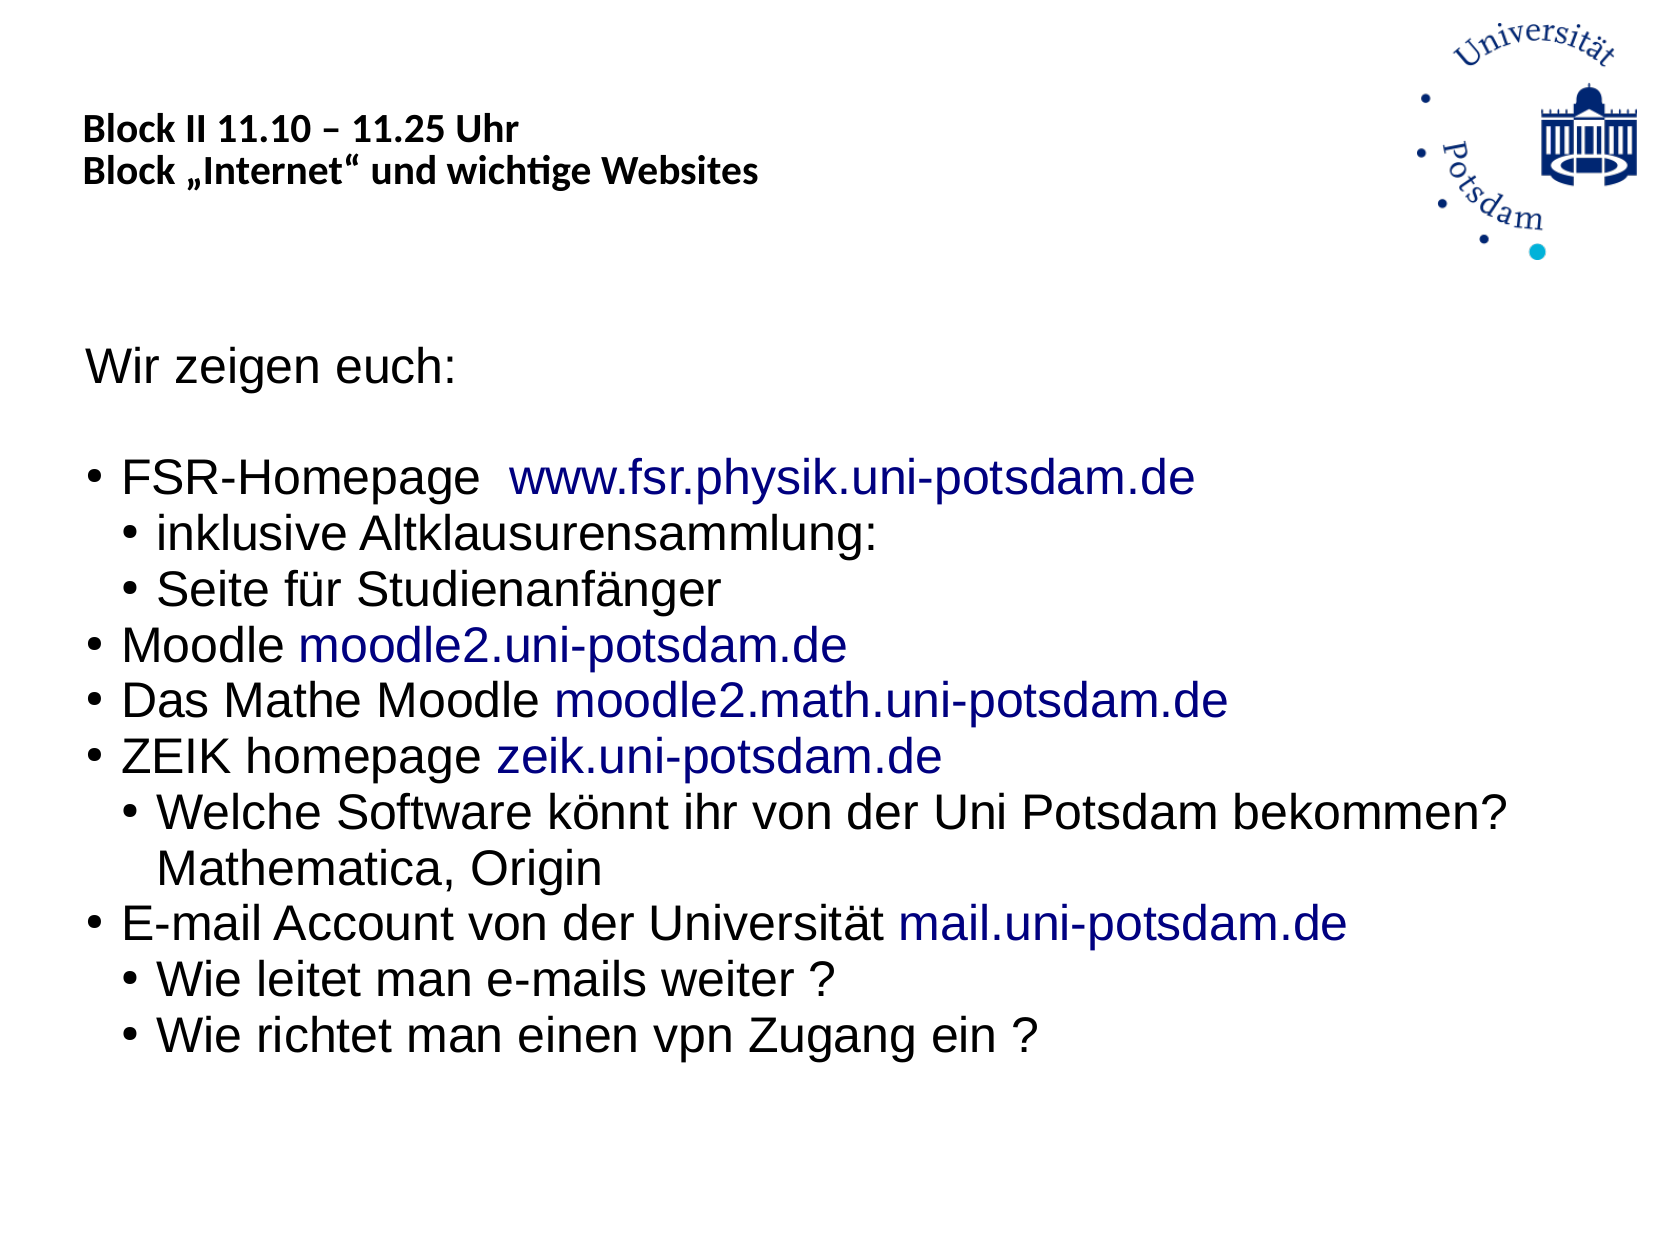

# Block II 11.10 – 11.25 Uhr Block „Internet“ und wichtige Websites
Wir zeigen euch:
FSR-Homepage www.fsr.physik.uni-potsdam.de
inklusive Altklausurensammlung:
Seite für Studienanfänger
Moodle moodle2.uni-potsdam.de
Das Mathe Moodle moodle2.math.uni-potsdam.de
ZEIK homepage zeik.uni-potsdam.de
Welche Software könnt ihr von der Uni Potsdam bekommen?
Mathematica, Origin
E-mail Account von der Universität mail.uni-potsdam.de
Wie leitet man e-mails weiter ?
Wie richtet man einen vpn Zugang ein ?